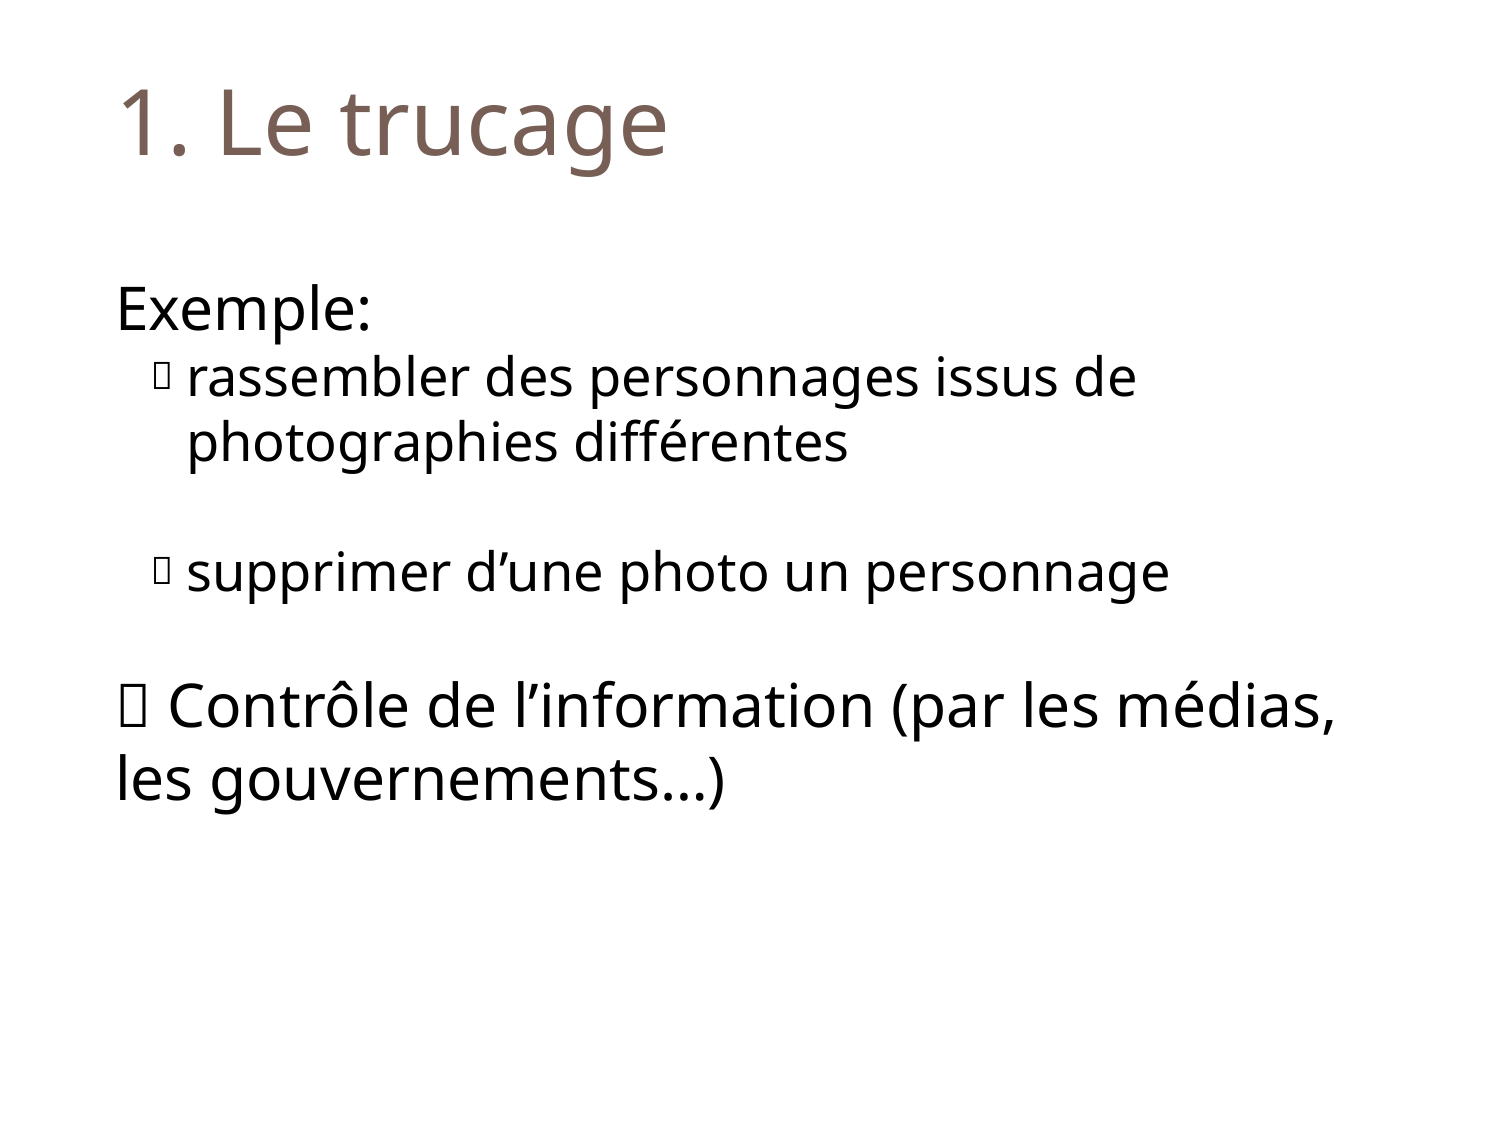

1. Le trucage
Exemple:
rassembler des personnages issus de photographies différentes
supprimer d’une photo un personnage
 Contrôle de l’information (par les médias, les gouvernements…)